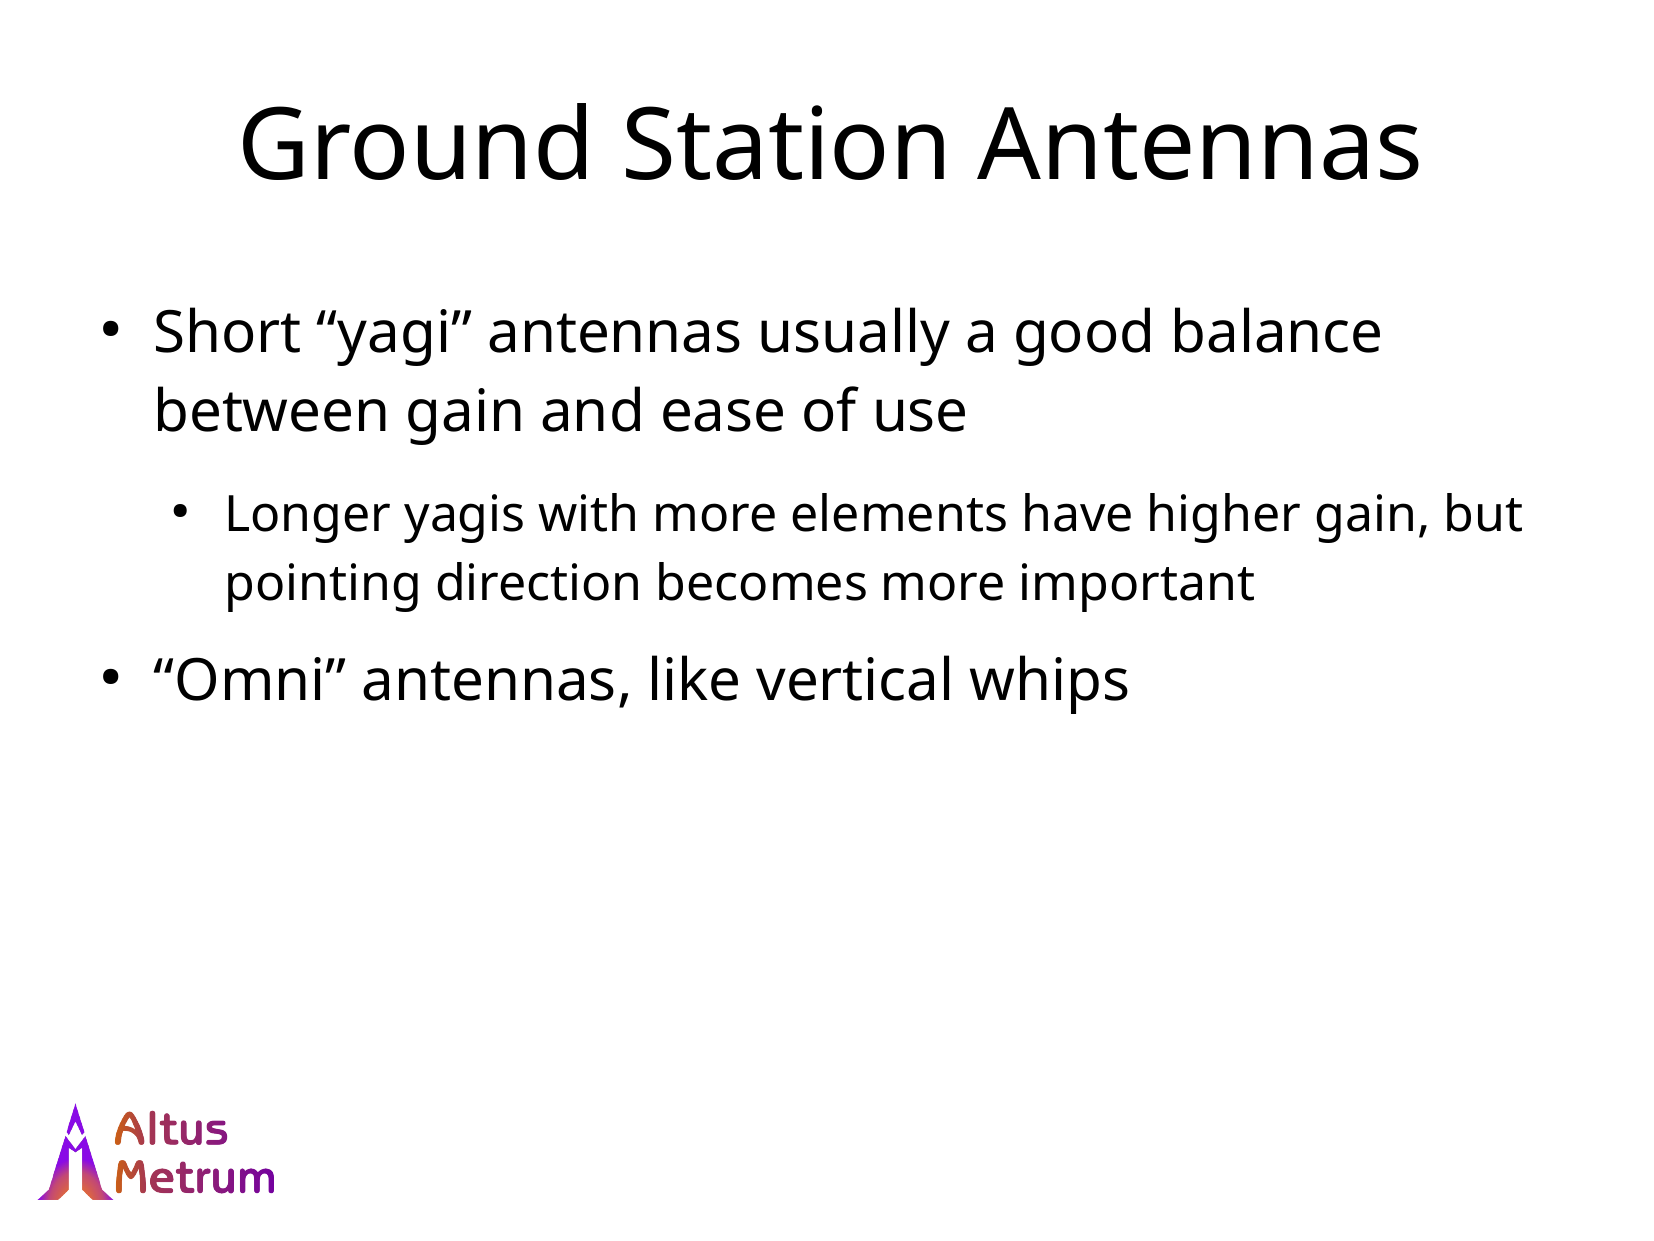

# Ground Station Antennas
Short “yagi” antennas usually a good balance between gain and ease of use
Longer yagis with more elements have higher gain, but pointing direction becomes more important
“Omni” antennas, like vertical whips